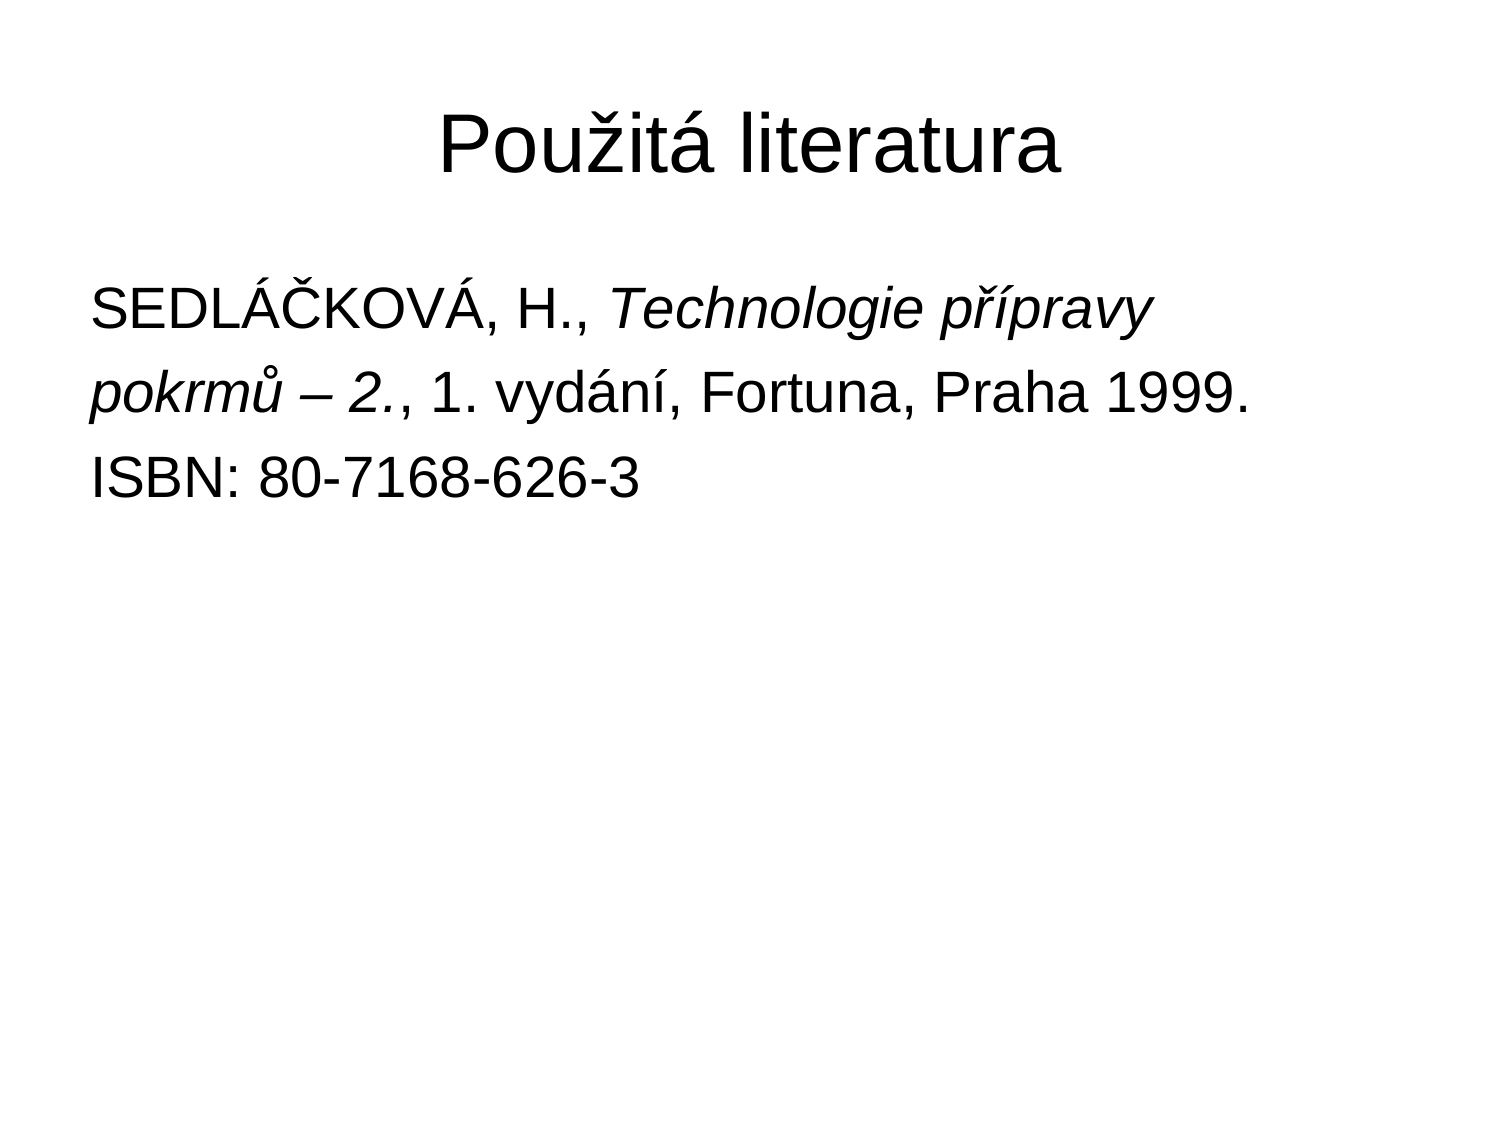

# Použitá literatura
SEDLÁČKOVÁ, H., Technologie přípravy
pokrmů – 2., 1. vydání, Fortuna, Praha 1999.
ISBN: 80-7168-626-3